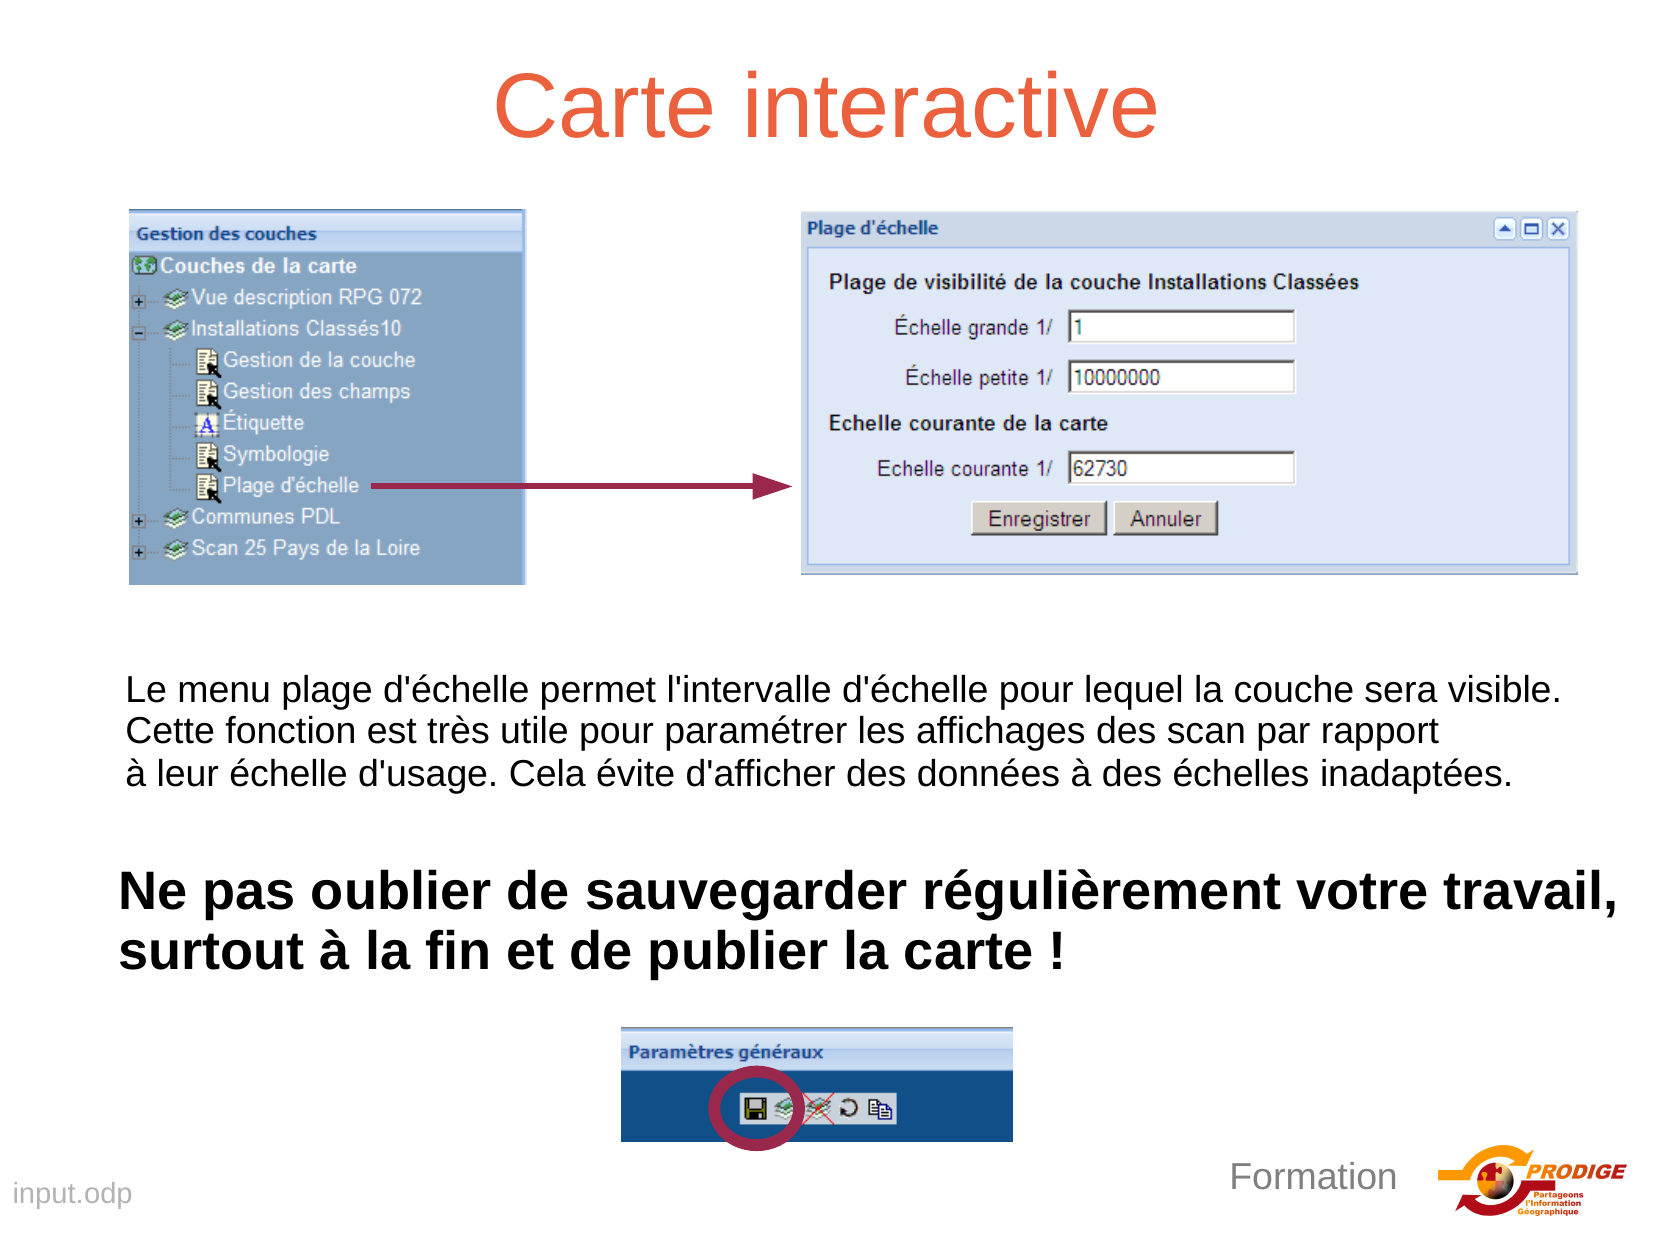

# Carte interactive
Le menu plage d'échelle permet l'intervalle d'échelle pour lequel la couche sera visible.
Cette fonction est très utile pour paramétrer les affichages des scan par rapport
à leur échelle d'usage. Cela évite d'afficher des données à des échelles inadaptées.
Ne pas oublier de sauvegarder régulièrement votre travail,
surtout à la fin et de publier la carte !